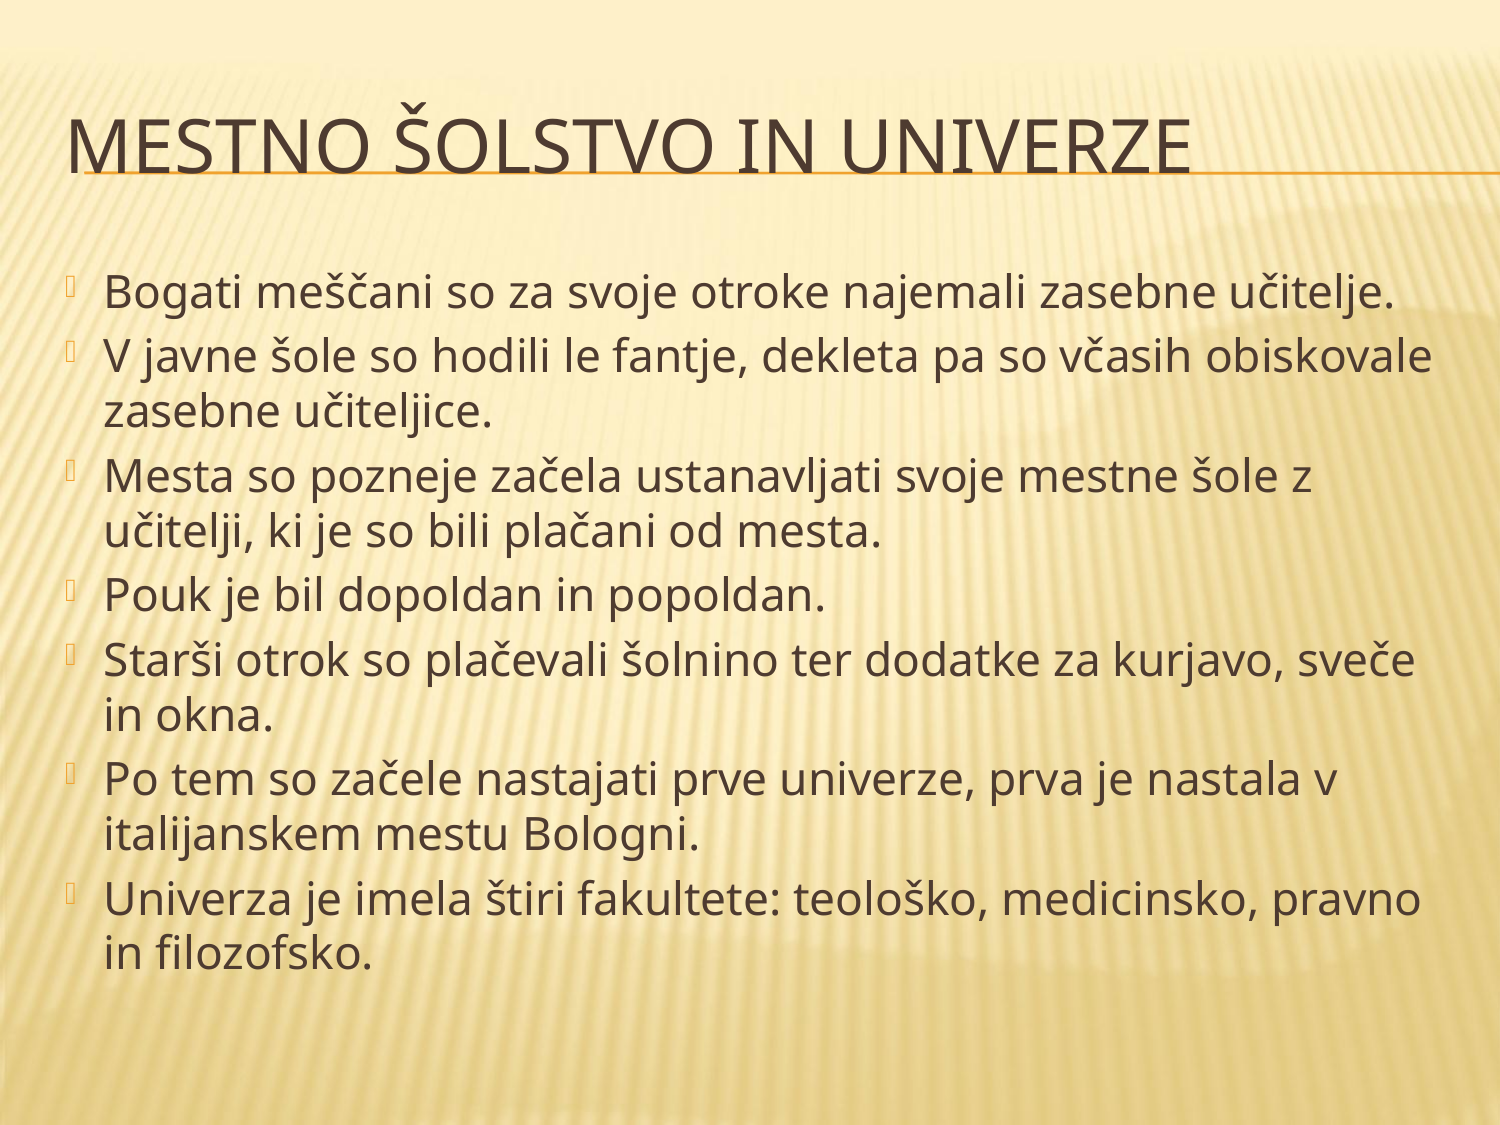

# MESTNO ŠOLSTVO IN UNIVERZE
Bogati meščani so za svoje otroke najemali zasebne učitelje.
V javne šole so hodili le fantje, dekleta pa so včasih obiskovale zasebne učiteljice.
Mesta so pozneje začela ustanavljati svoje mestne šole z učitelji, ki je so bili plačani od mesta.
Pouk je bil dopoldan in popoldan.
Starši otrok so plačevali šolnino ter dodatke za kurjavo, sveče in okna.
Po tem so začele nastajati prve univerze, prva je nastala v italijanskem mestu Bologni.
Univerza je imela štiri fakultete: teološko, medicinsko, pravno in filozofsko.